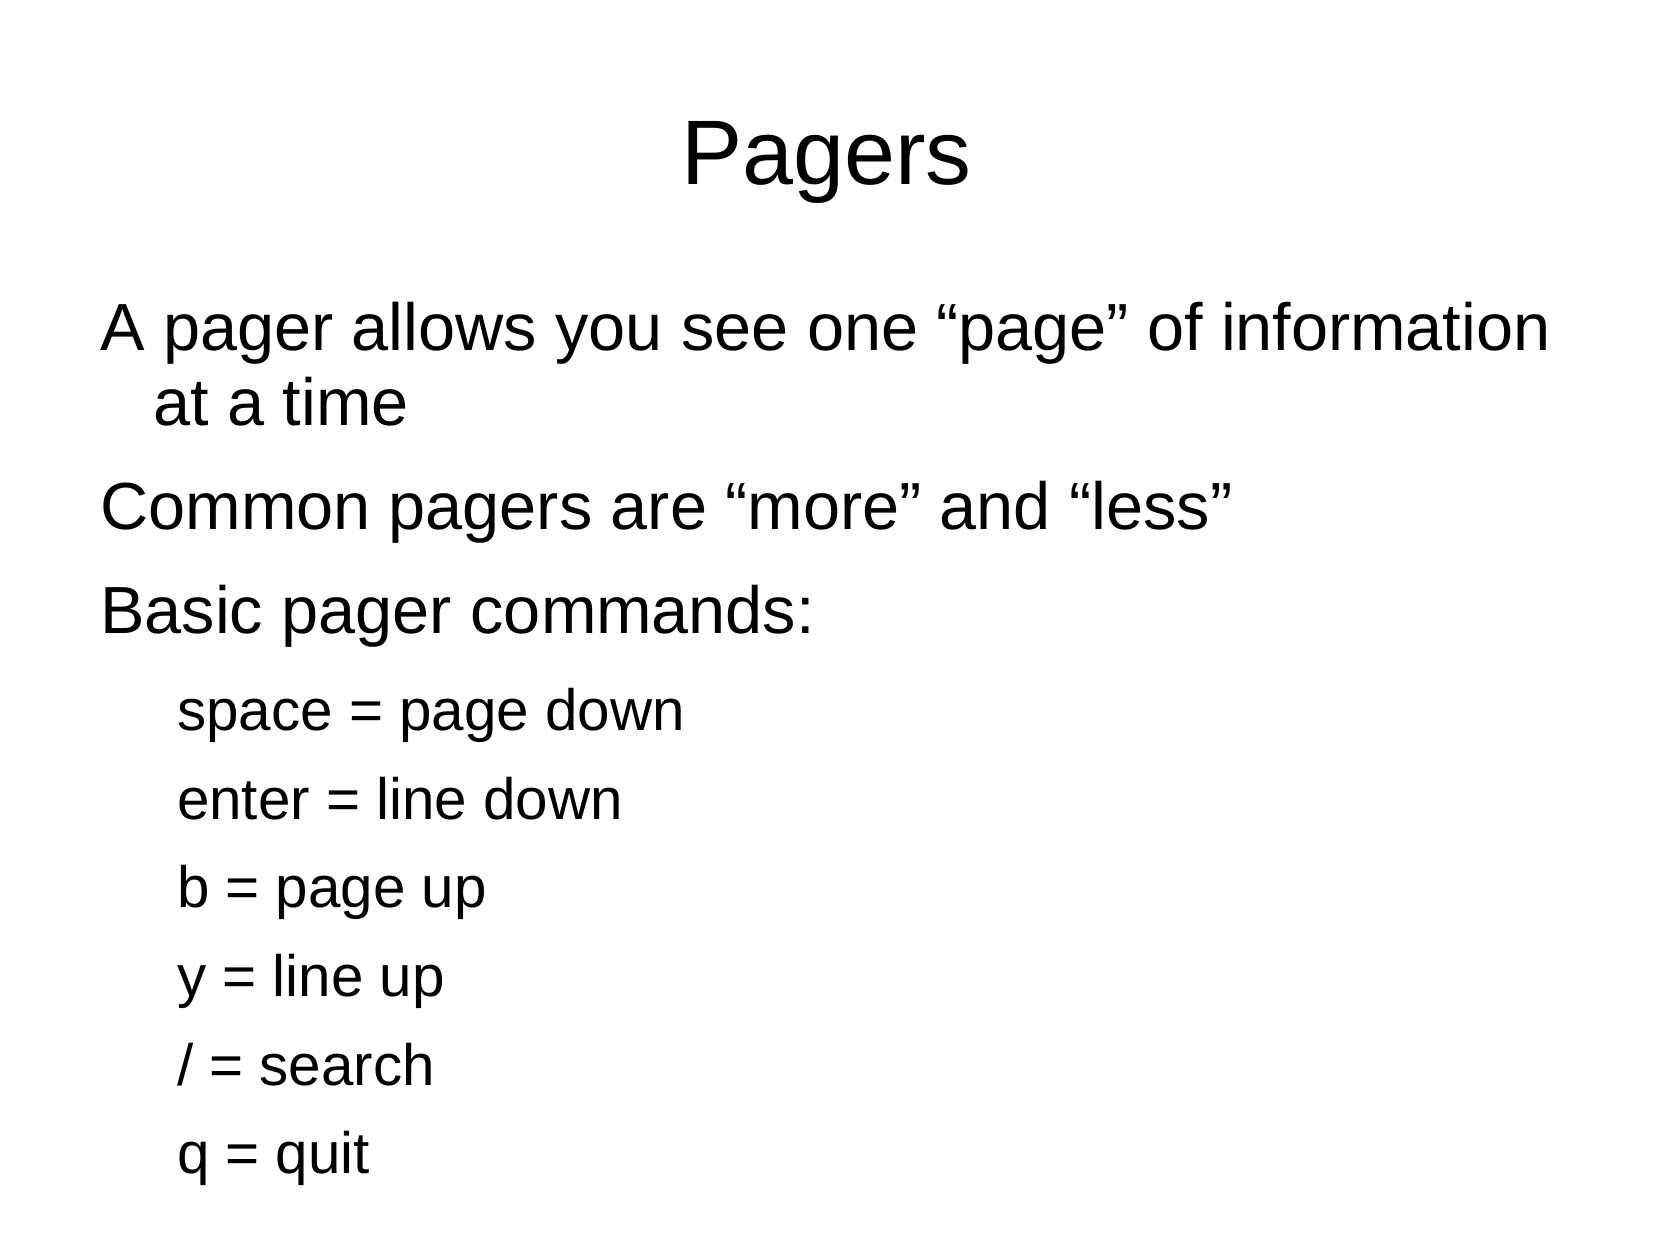

# Pagers
A pager allows you see one “page” of information at a time
Common pagers are “more” and “less”
Basic pager commands:
space = page down
enter = line down
b = page up
y = line up
/ = search
q = quit